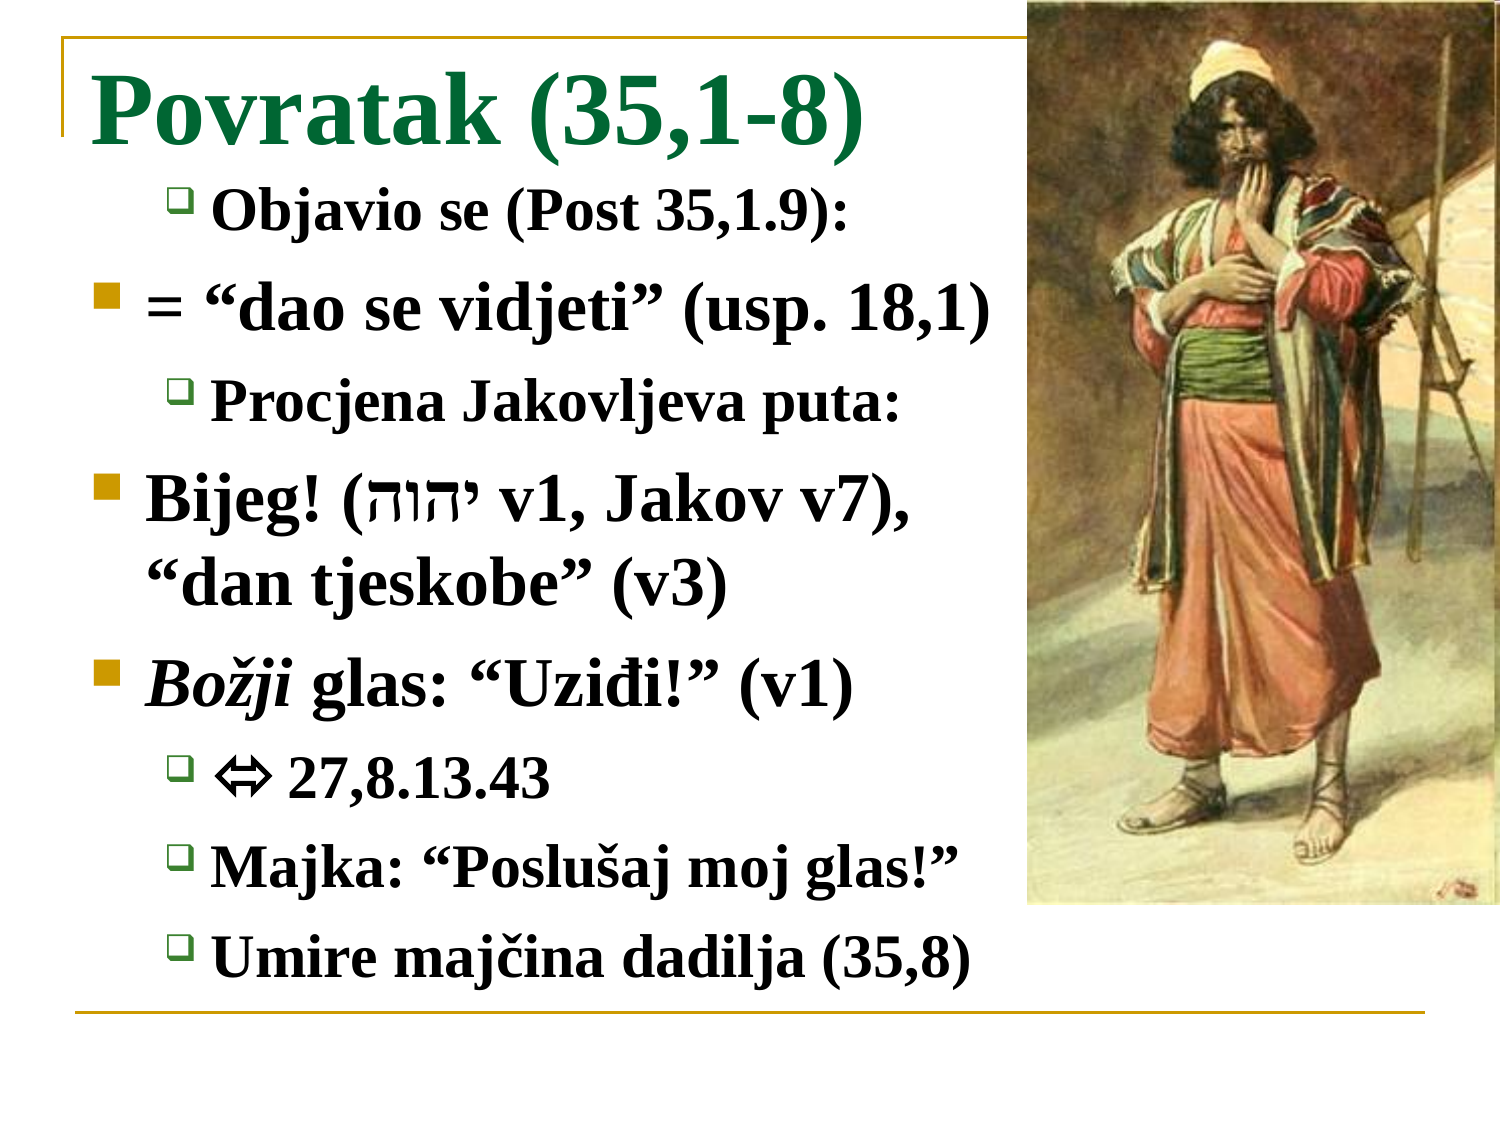

# Povratak (35,1-8)
Objavio se (Post 35,1.9):
= “dao se vidjeti” (usp. 18,1)
Procjena Jakovljeva puta:
Bijeg! (יהוה v1, Jakov v7),
“dan tjeskobe” (v3)
Božji glas: “Uziđi!” (v1)
 27,8.13.43
Majka: “Poslušaj moj glas!”
Umire majčina dadilja (35,8)